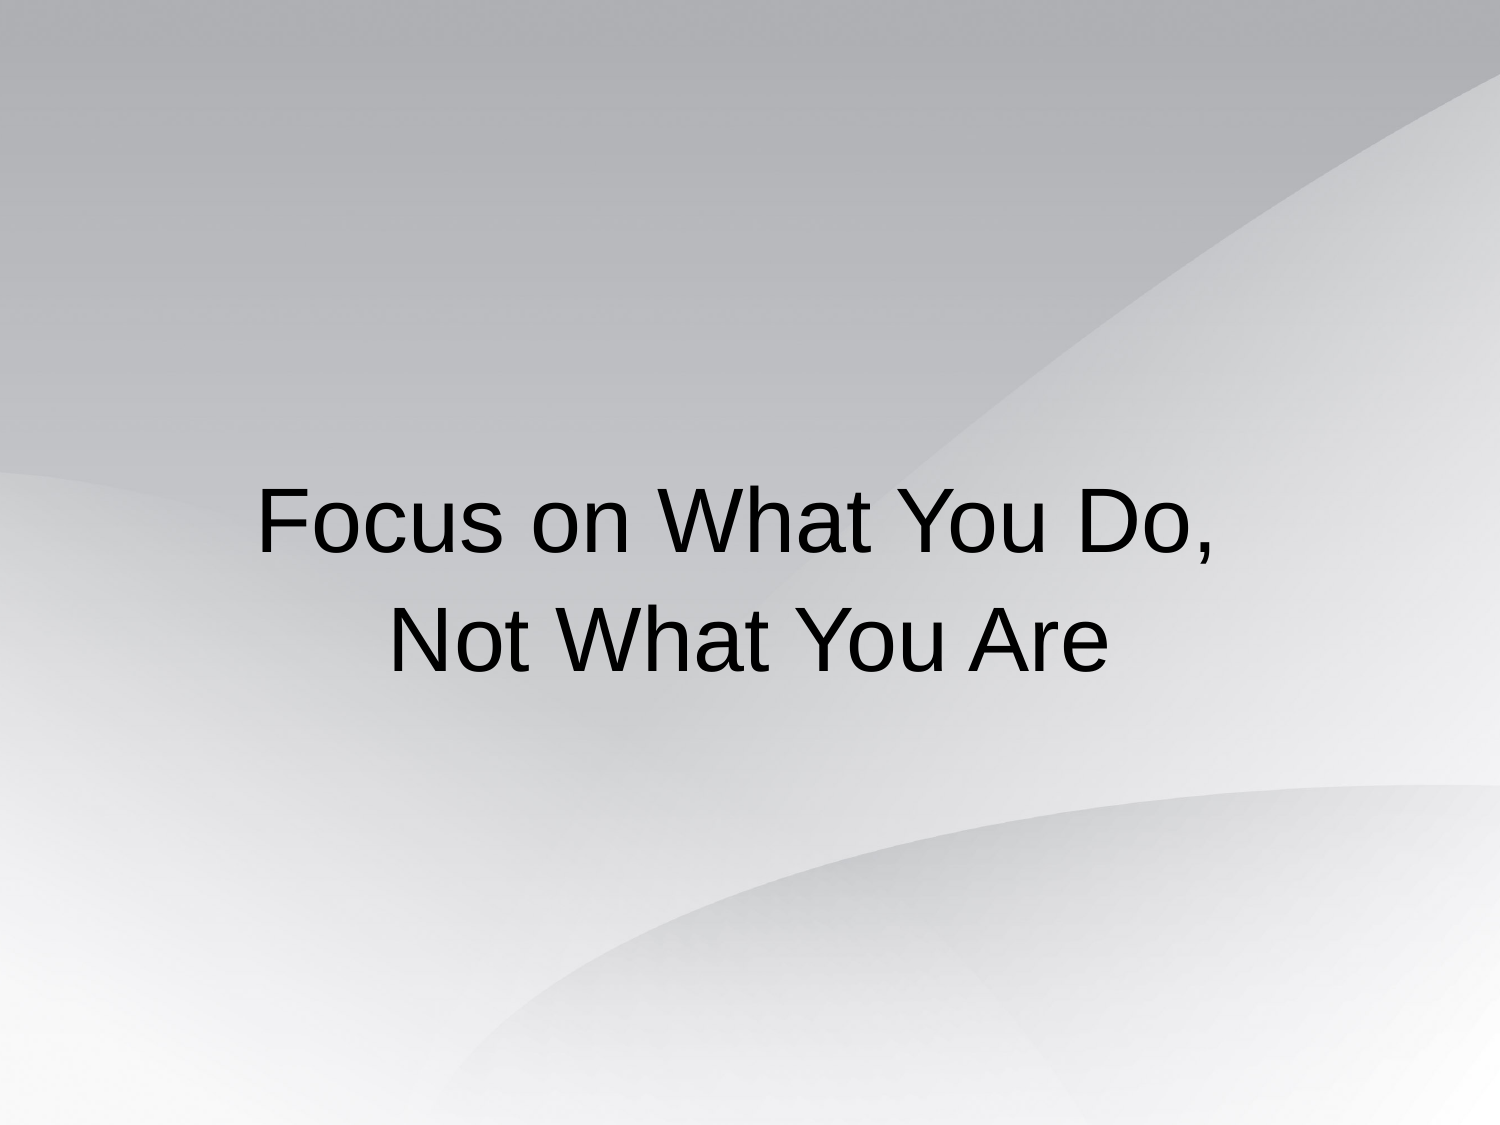

# Focus on What You Do,
Not What You Are